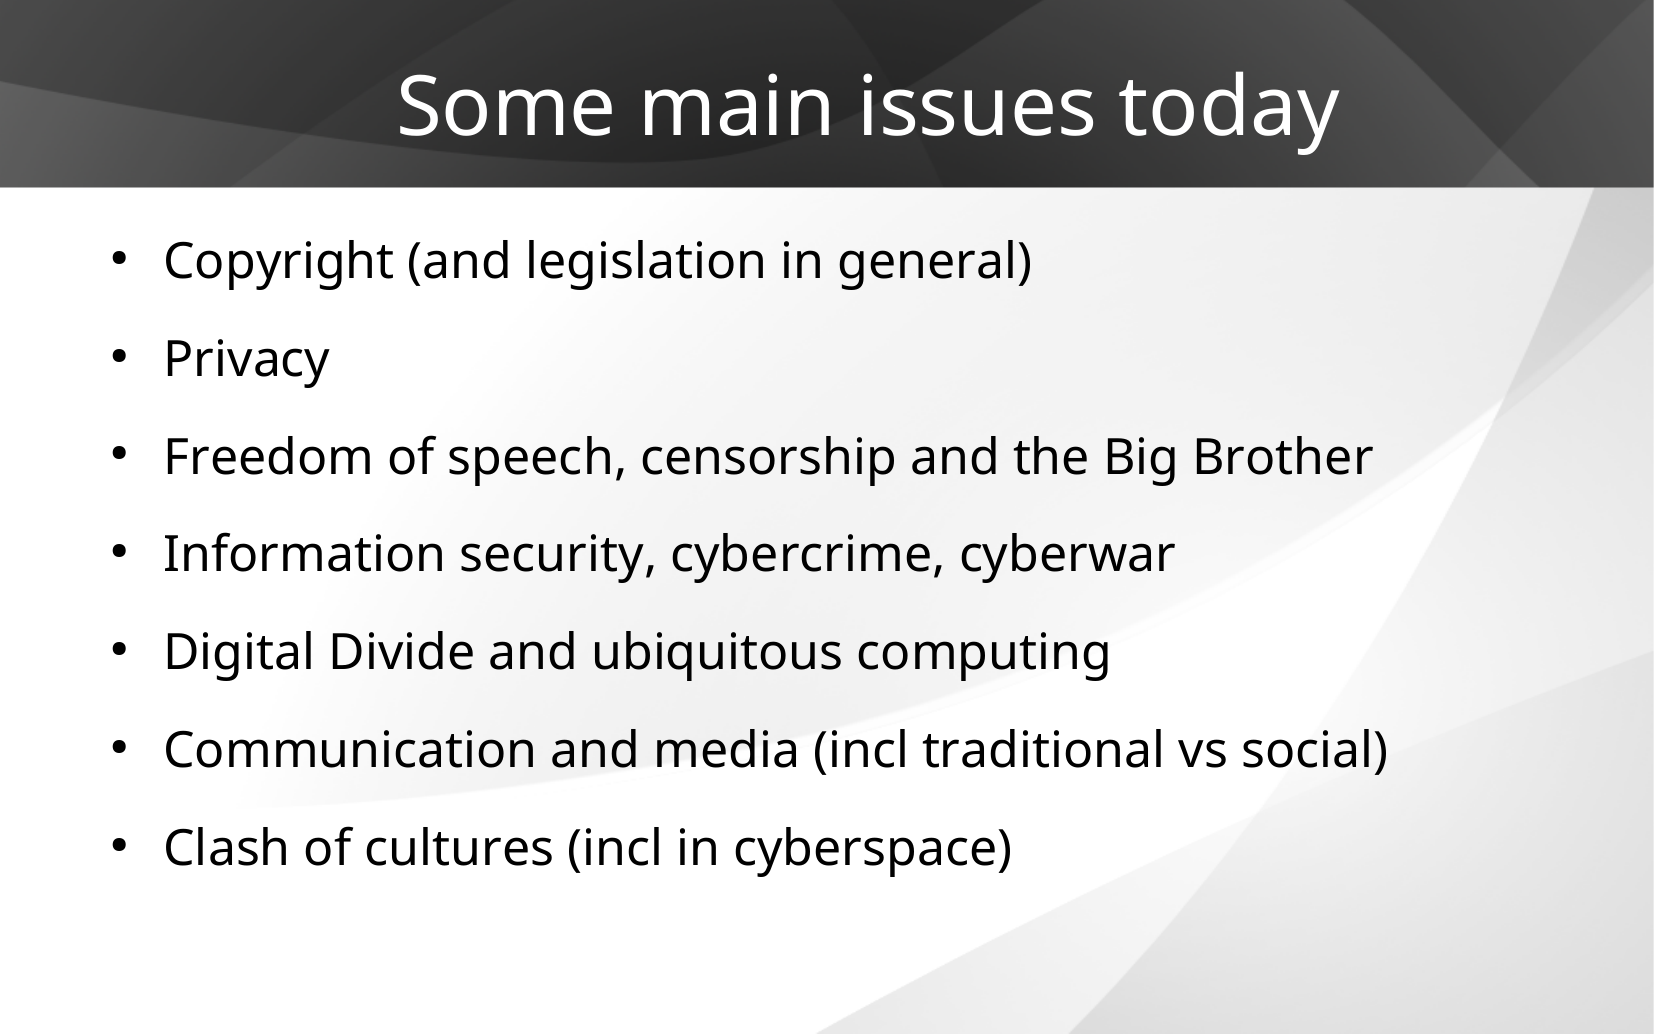

# Some main issues today
Copyright (and legislation in general)
Privacy
Freedom of speech, censorship and the Big Brother
Information security, cybercrime, cyberwar
Digital Divide and ubiquitous computing
Communication and media (incl traditional vs social)
Clash of cultures (incl in cyberspace)